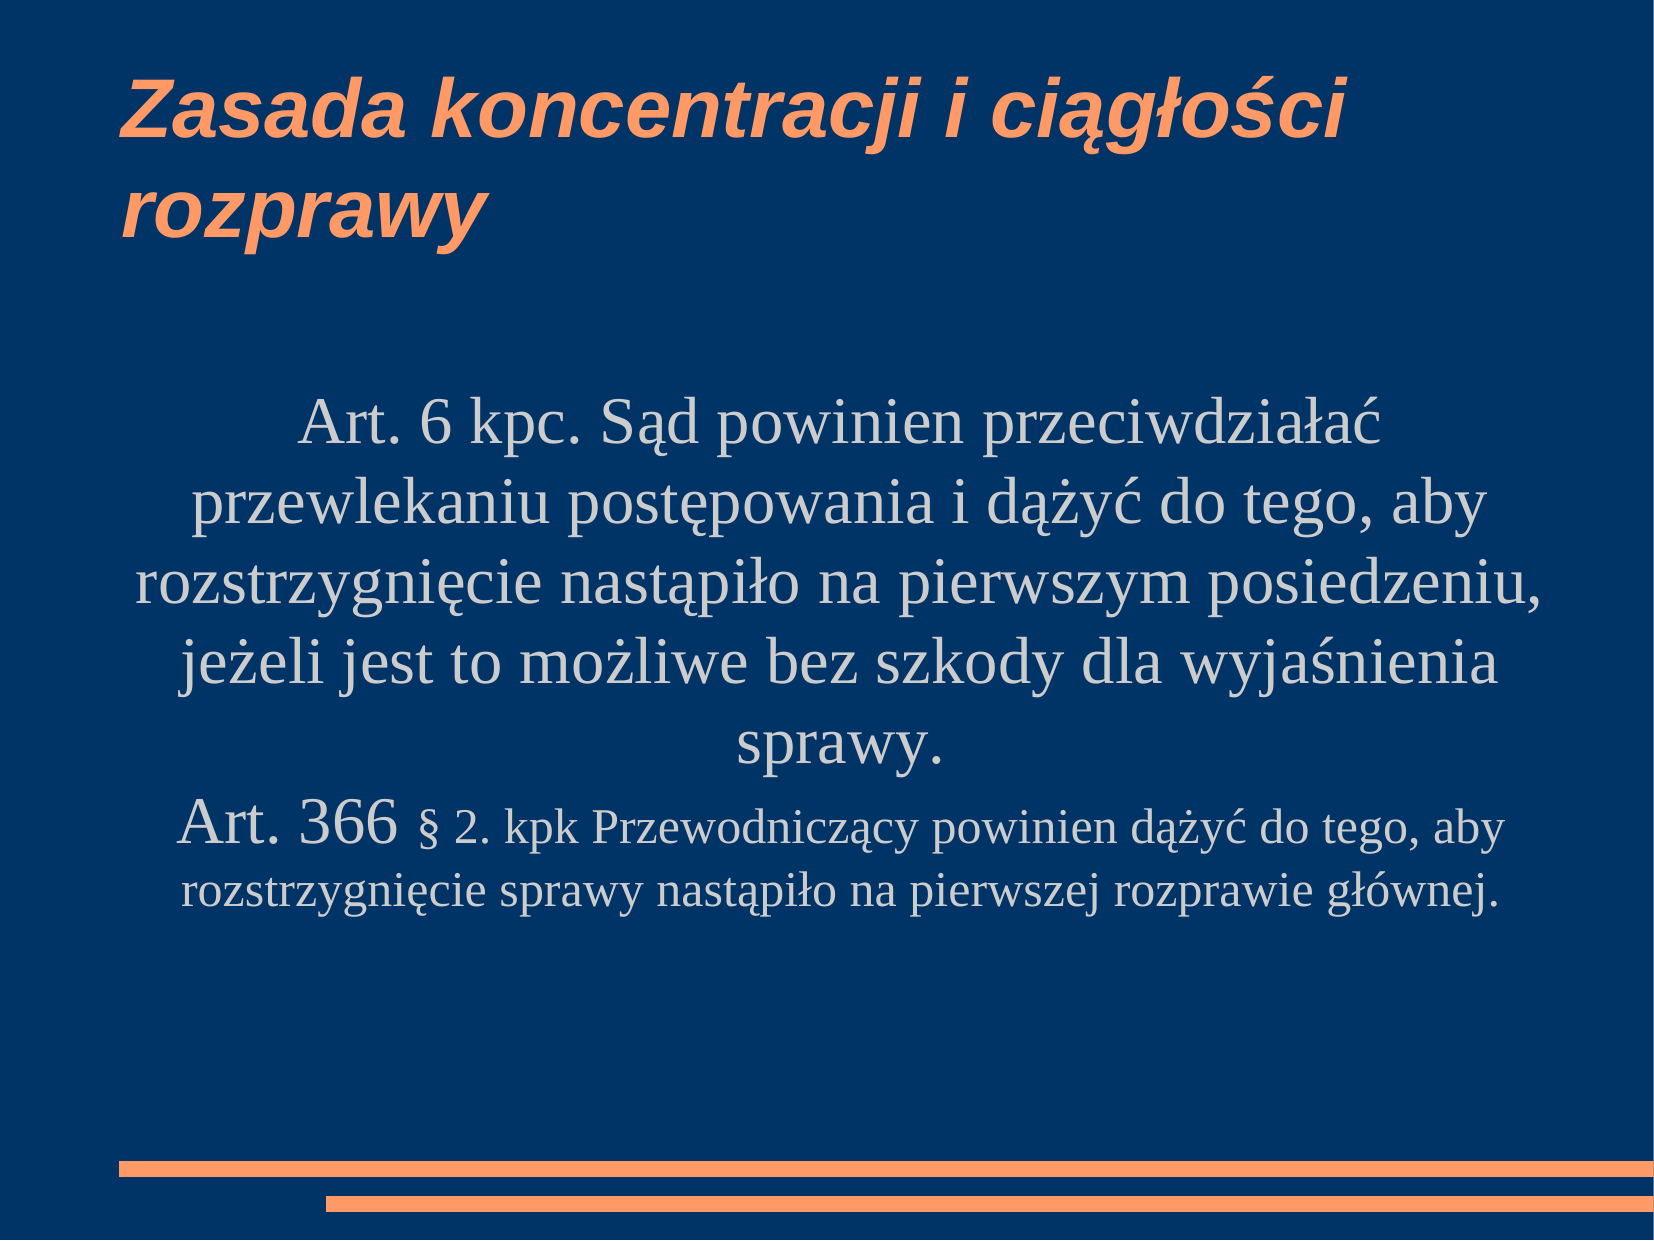

# Zasada koncentracji i ciągłości rozprawy
Art. 6 kpc. Sąd powinien przeciwdziałać przewlekaniu postępowania i dążyć do tego, aby rozstrzygnięcie nastąpiło na pierwszym posiedzeniu, jeżeli jest to możliwe bez szkody dla wyjaśnienia sprawy.
Art. 366 § 2. kpk Przewodniczący powinien dążyć do tego, aby rozstrzygnięcie sprawy nastąpiło na pierwszej rozprawie głównej.